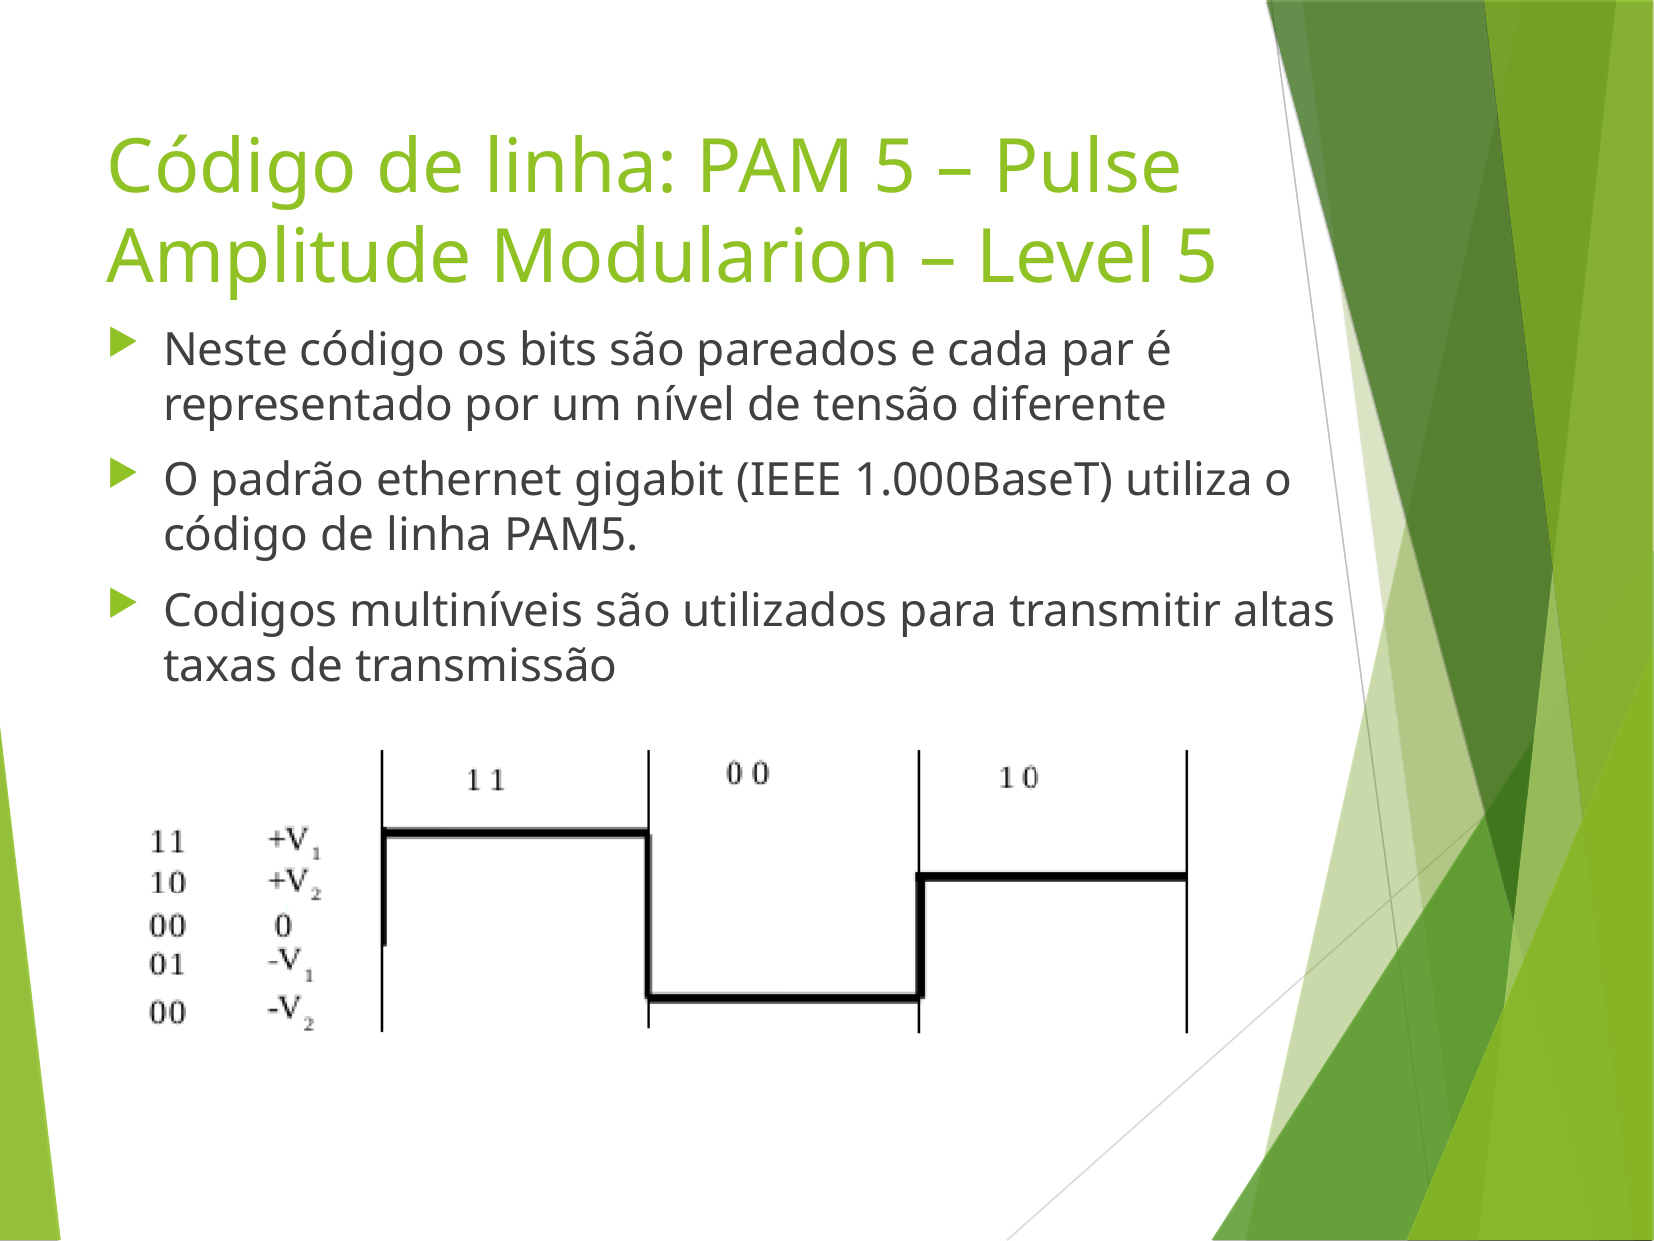

# Código de linha: PAM 5 – Pulse Amplitude Modularion – Level 5
Neste código os bits são pareados e cada par é representado por um nível de tensão diferente
O padrão ethernet gigabit (IEEE 1.000BaseT) utiliza o código de linha PAM5.
Codigos multiníveis são utilizados para transmitir altas taxas de transmissão